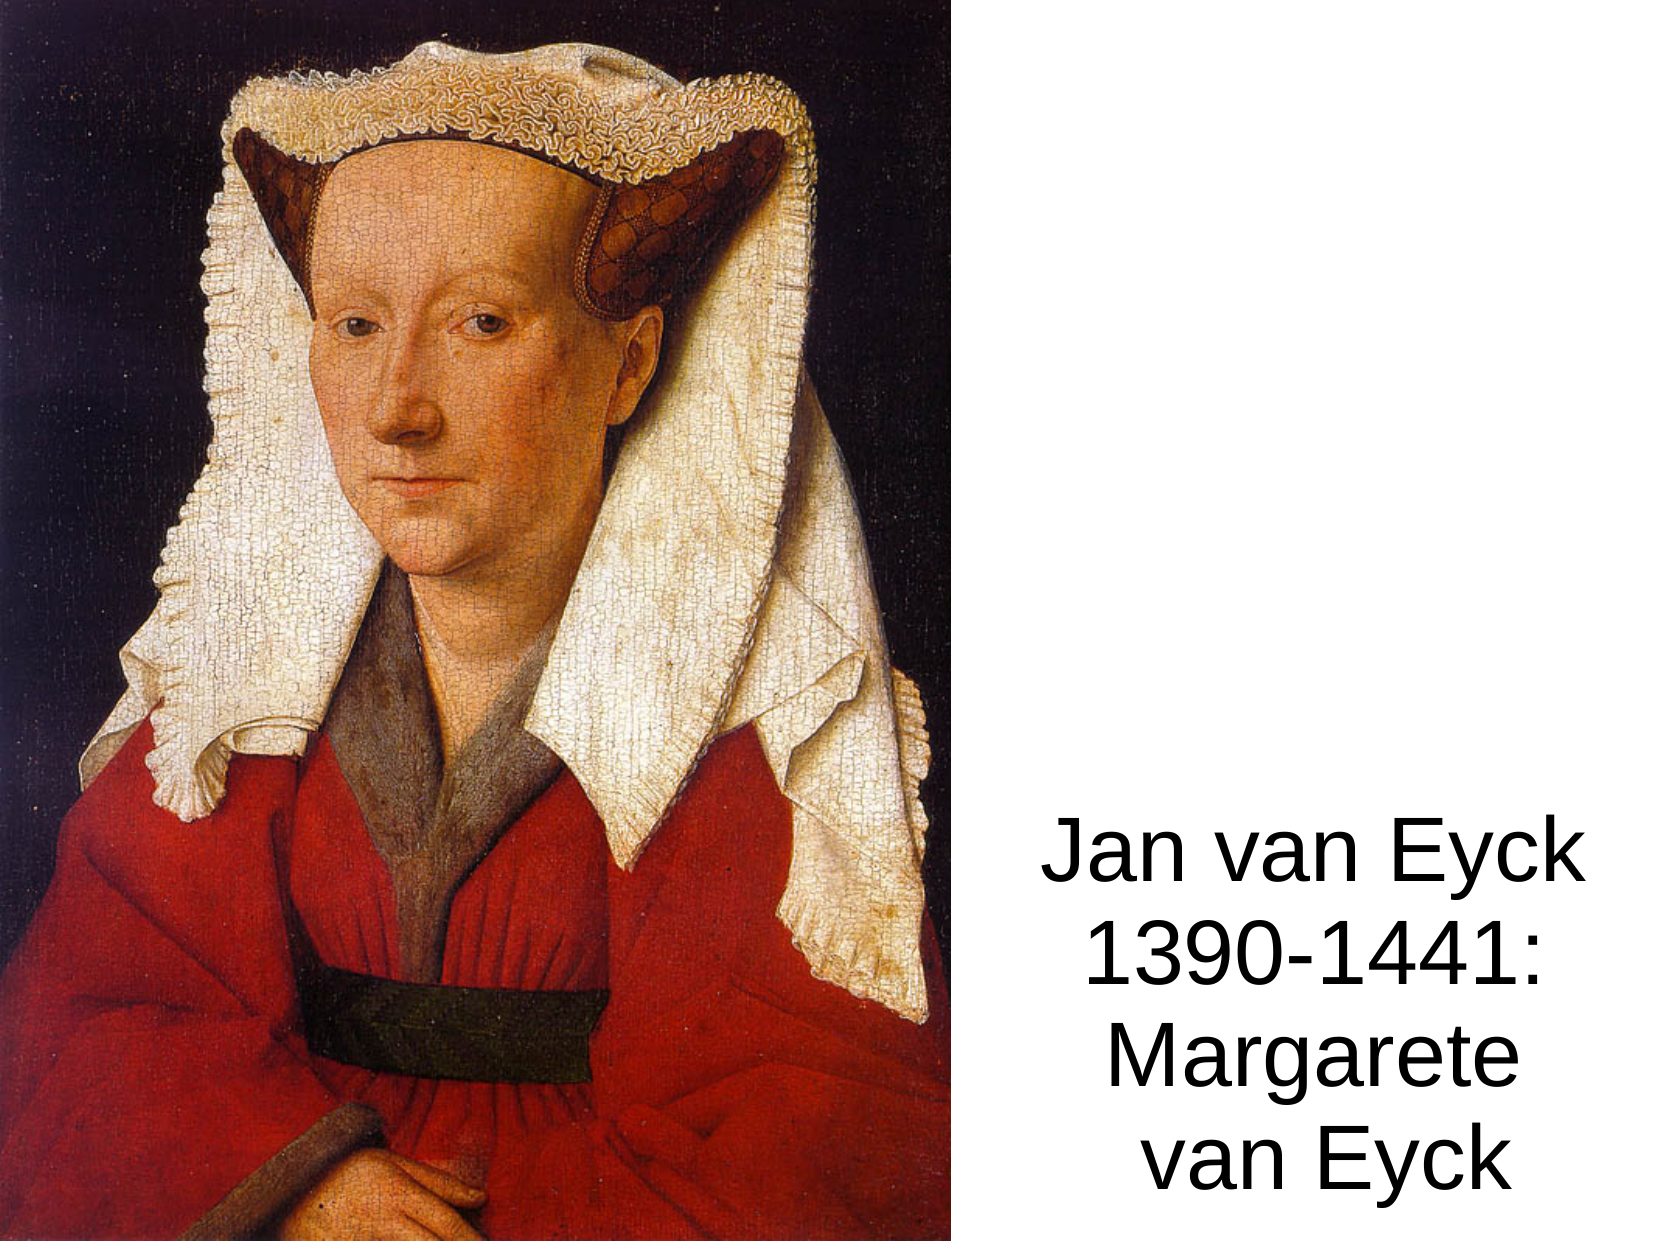

# Jan van Eyck 1390-1441: Margarete van Eyck